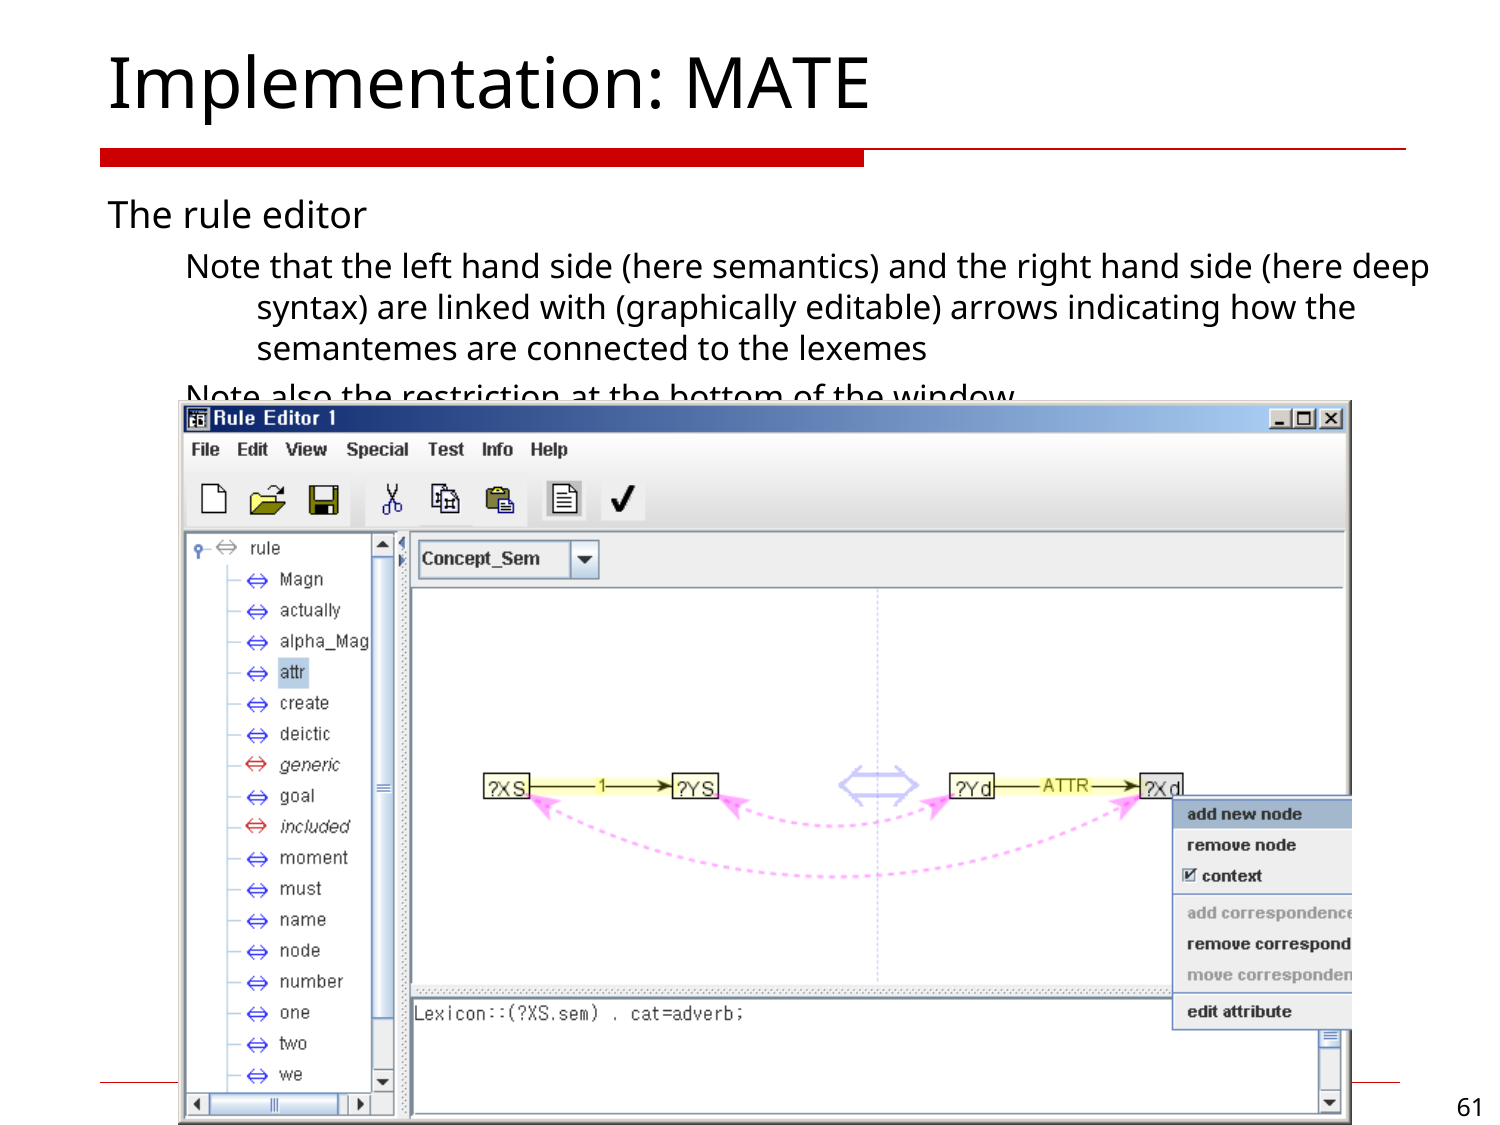

# Implementation: MATE
The rule editor
Note that the left hand side (here semantics) and the right hand side (here deep syntax) are linked with (graphically editable) arrows indicating how the semantemes are connected to the lexemes
Note also the restriction at the bottom of the window
61